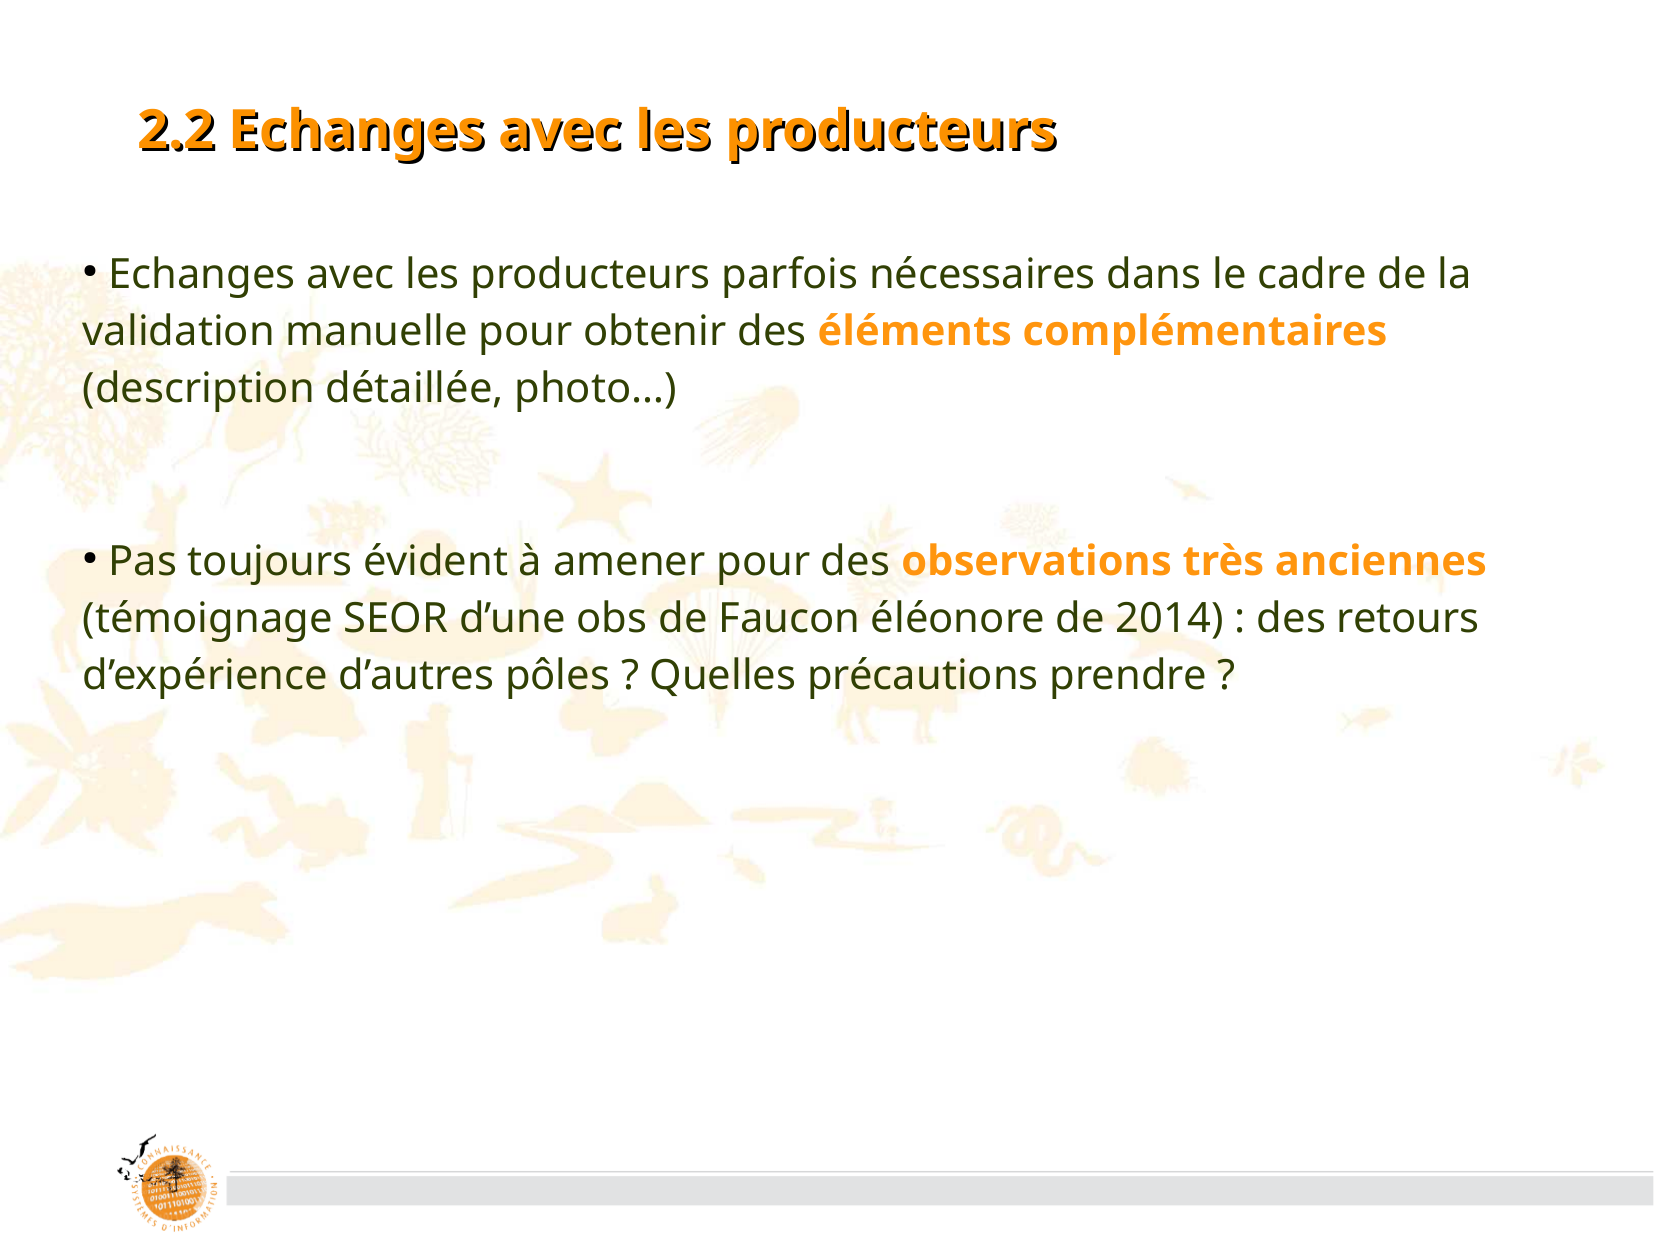

# 2.2 Echanges avec les producteurs
 Echanges avec les producteurs parfois nécessaires dans le cadre de la validation manuelle pour obtenir des éléments complémentaires (description détaillée, photo…)
 Pas toujours évident à amener pour des observations très anciennes (témoignage SEOR d’une obs de Faucon éléonore de 2014) : des retours d’expérience d’autres pôles ? Quelles précautions prendre ?
Cotech SINP - 29/11/2018
17